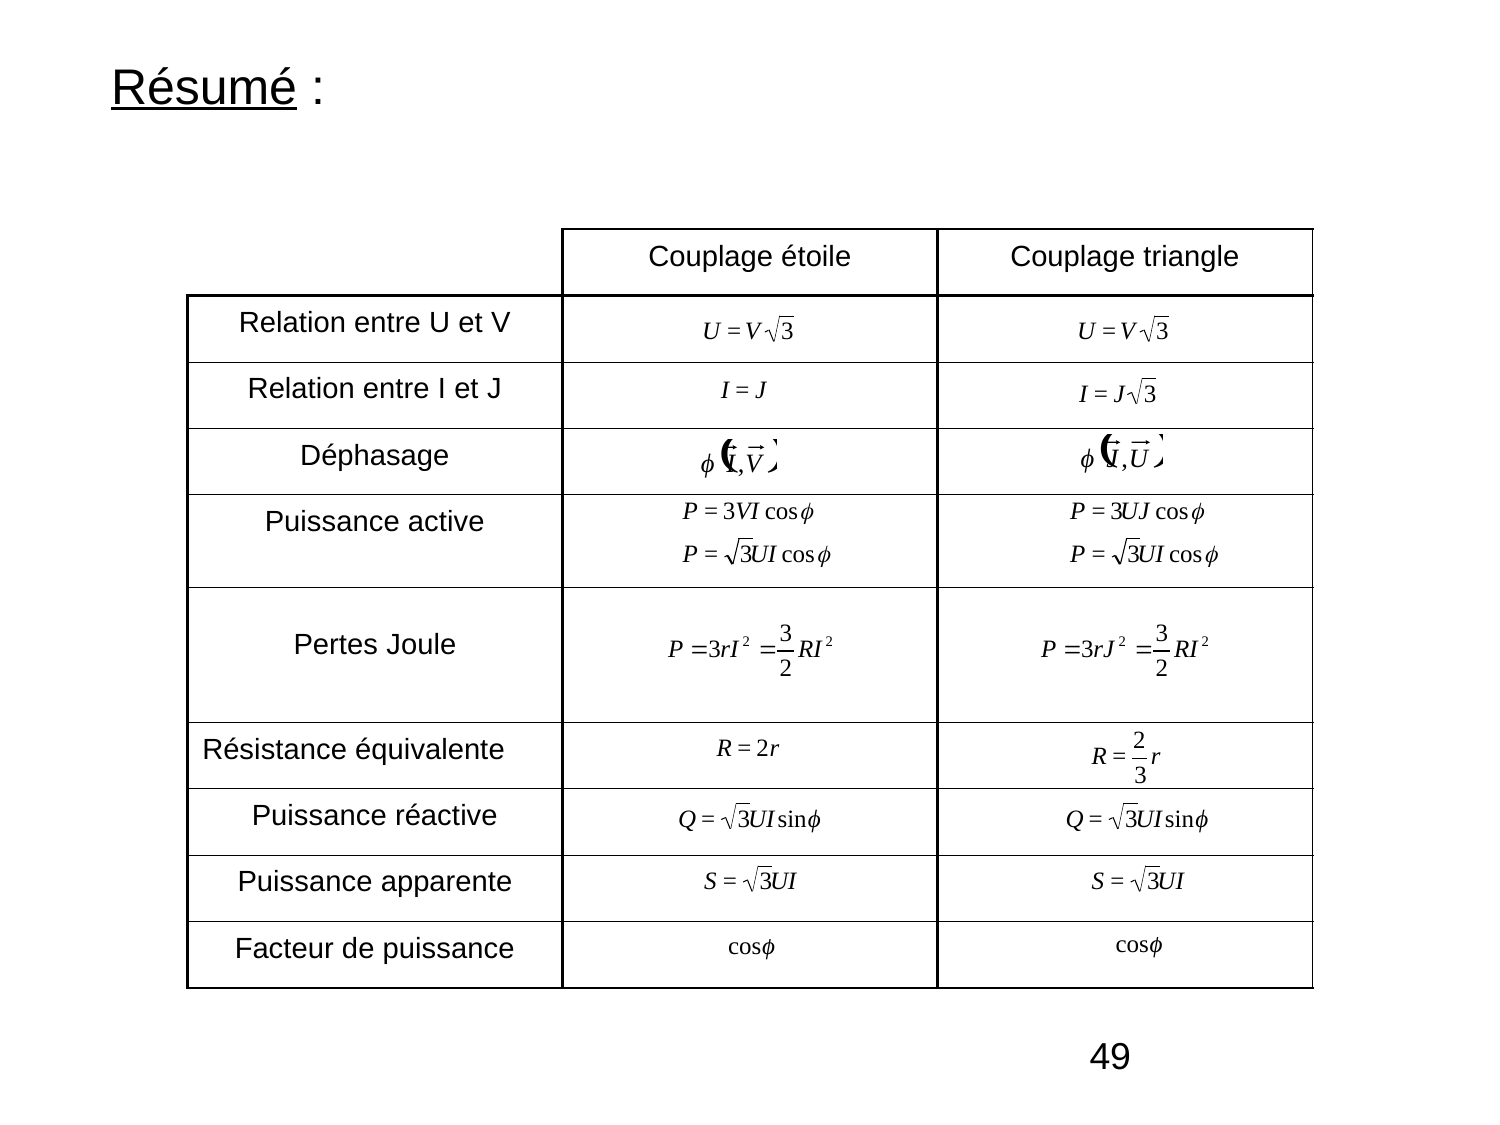

Résumé :
| | Couplage étoile | Couplage triangle |
| --- | --- | --- |
| Relation entre U et V | | |
| Relation entre I et J | | |
| Déphasage | | |
| Puissance active | | |
| Pertes Joule | | |
| Résistance équivalente | | |
| Puissance réactive | | |
| Puissance apparente | | |
| Facteur de puissance | | |
49